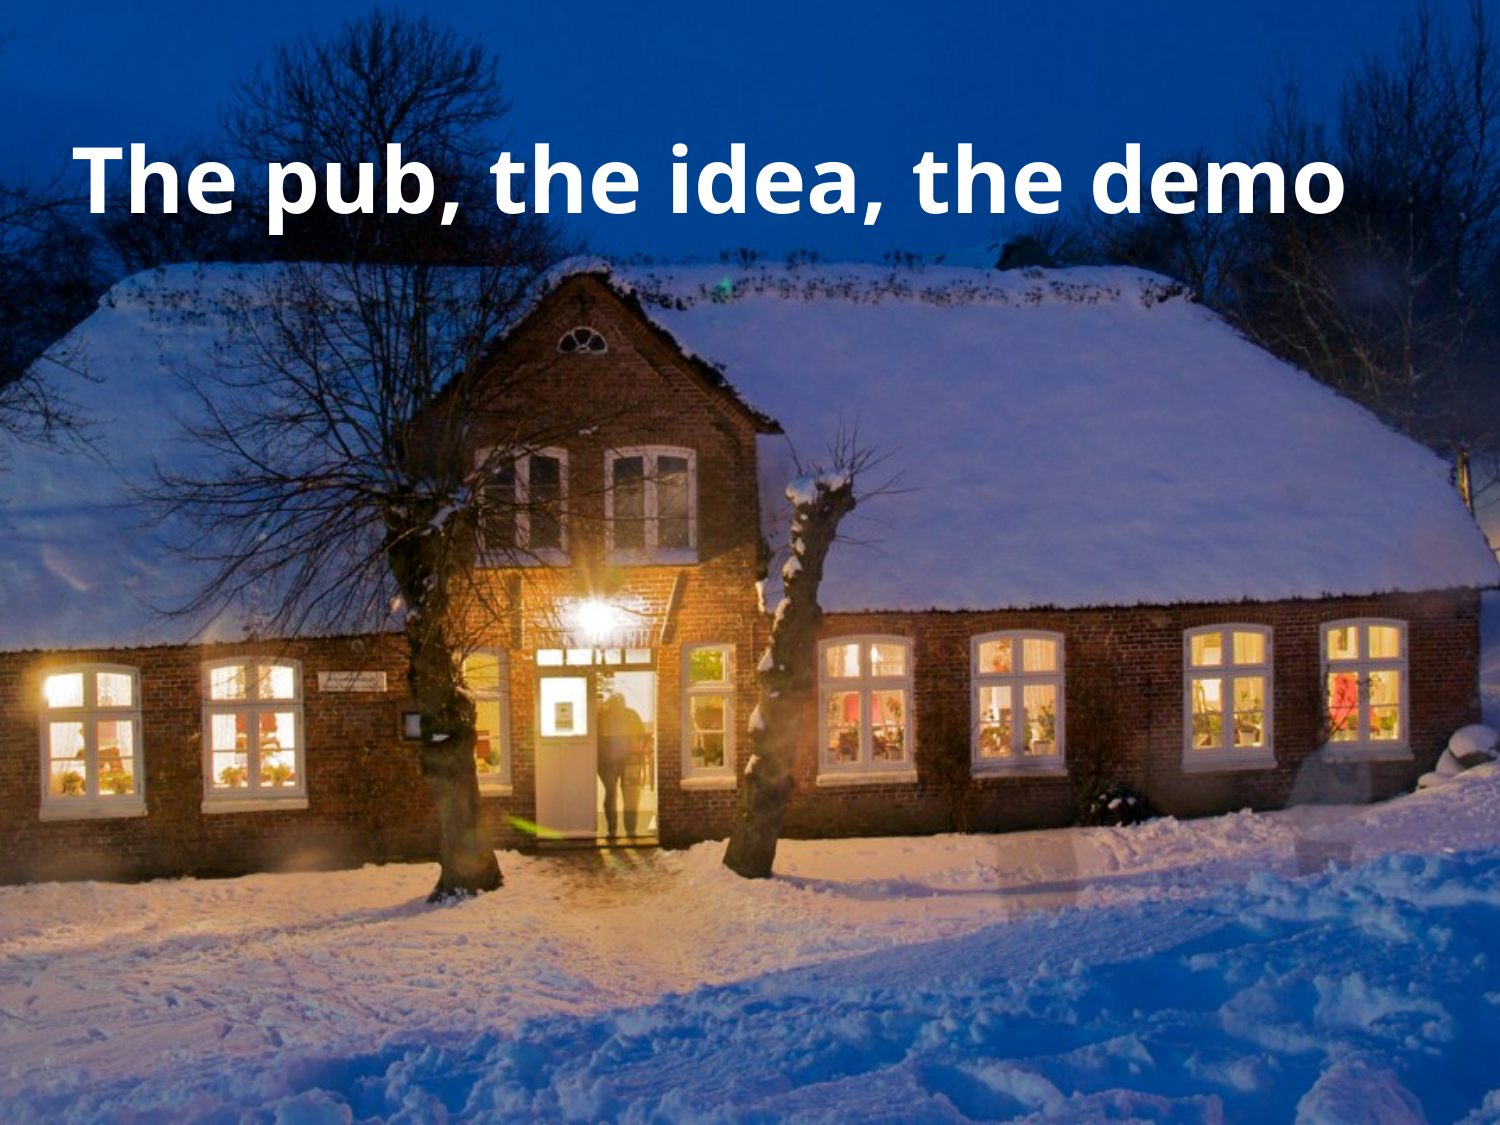

# The pub, the idea, the demo